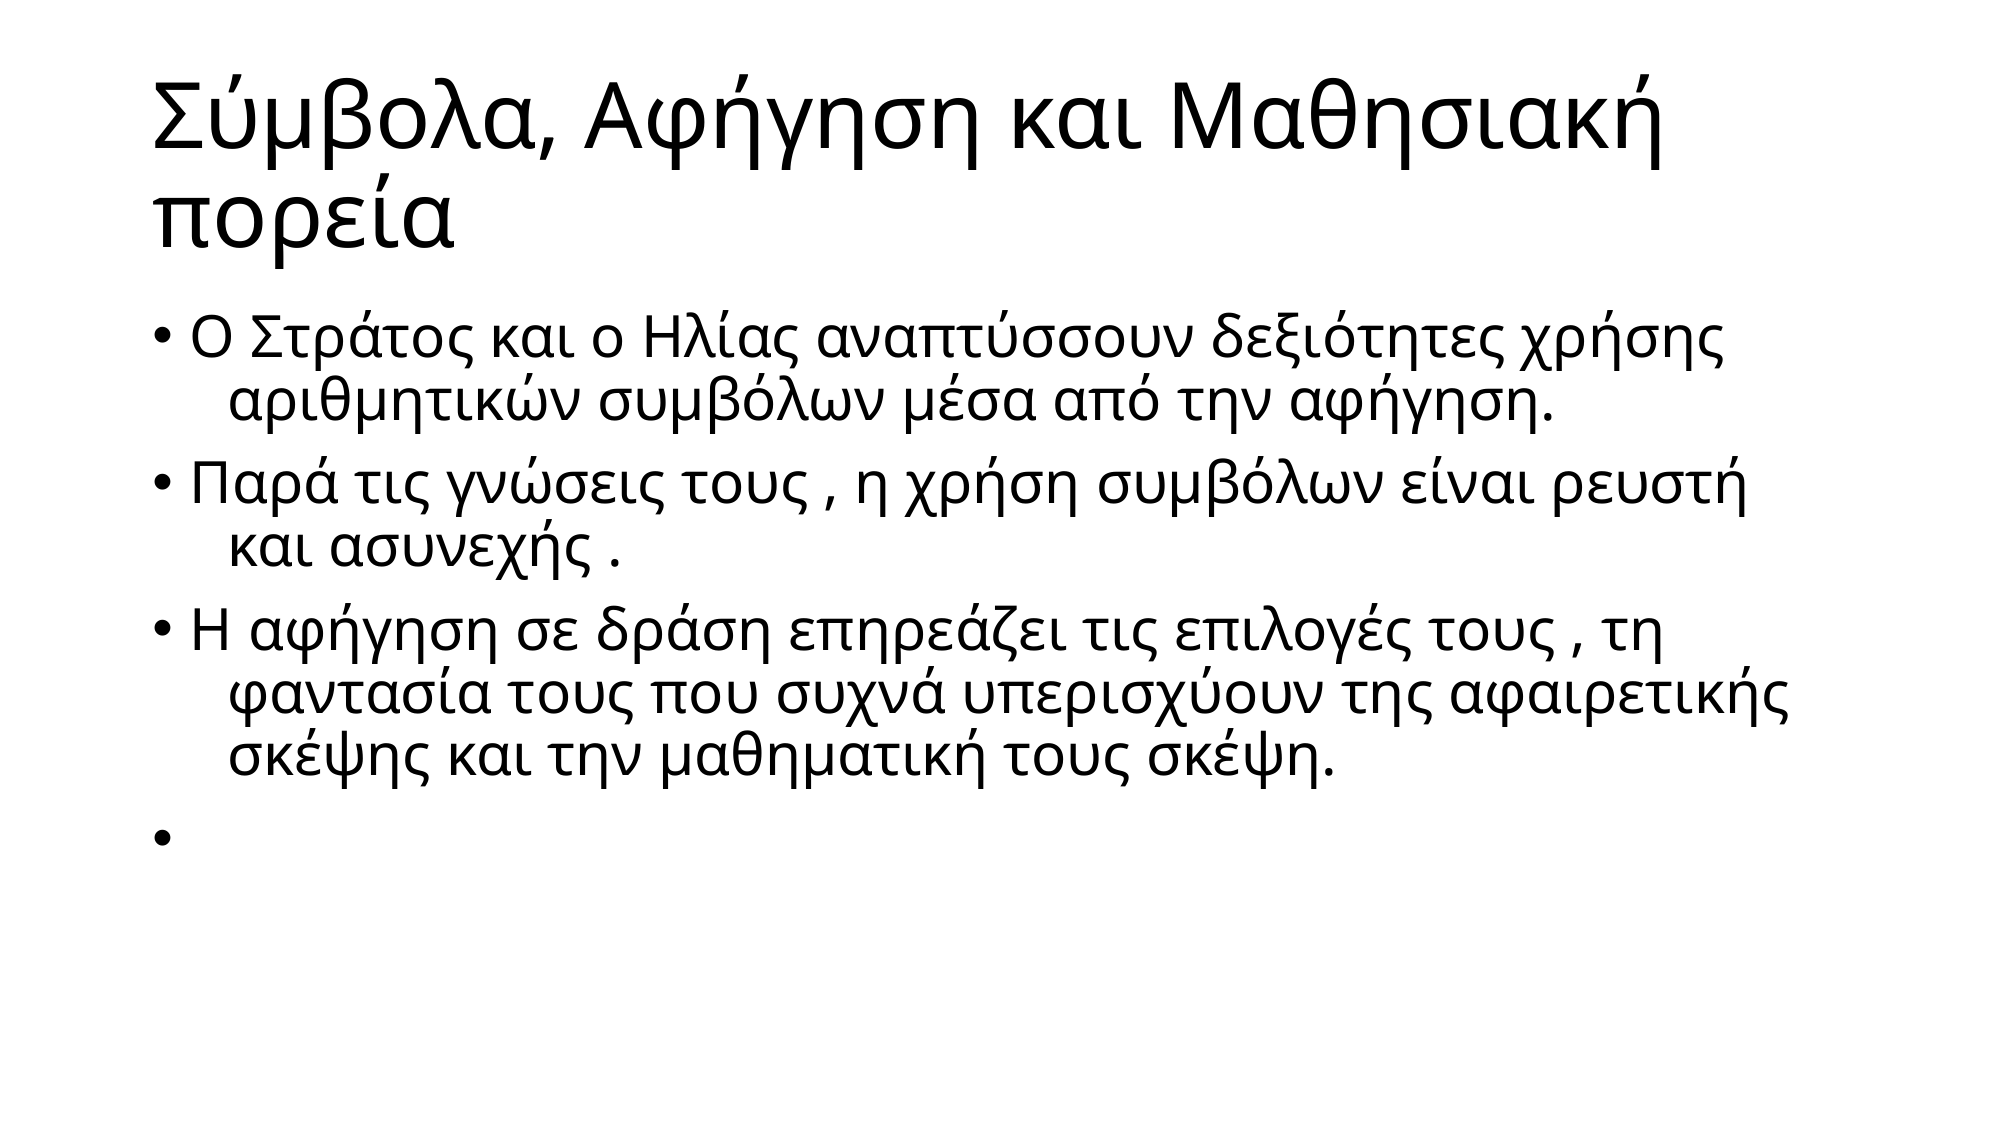

# Σύμβολα, Αφήγηση και Μαθησιακή πορεία
Ο Στράτος και ο Ηλίας αναπτύσσουν δεξιότητες χρήσης αριθμητικών συμβόλων μέσα από την αφήγηση.
Παρά τις γνώσεις τους , η χρήση συμβόλων είναι ρευστή και ασυνεχής .
Η αφήγηση σε δράση επηρεάζει τις επιλογές τους , τη φαντασία τους που συχνά υπερισχύουν της αφαιρετικής σκέψης και την μαθηματική τους σκέψη.